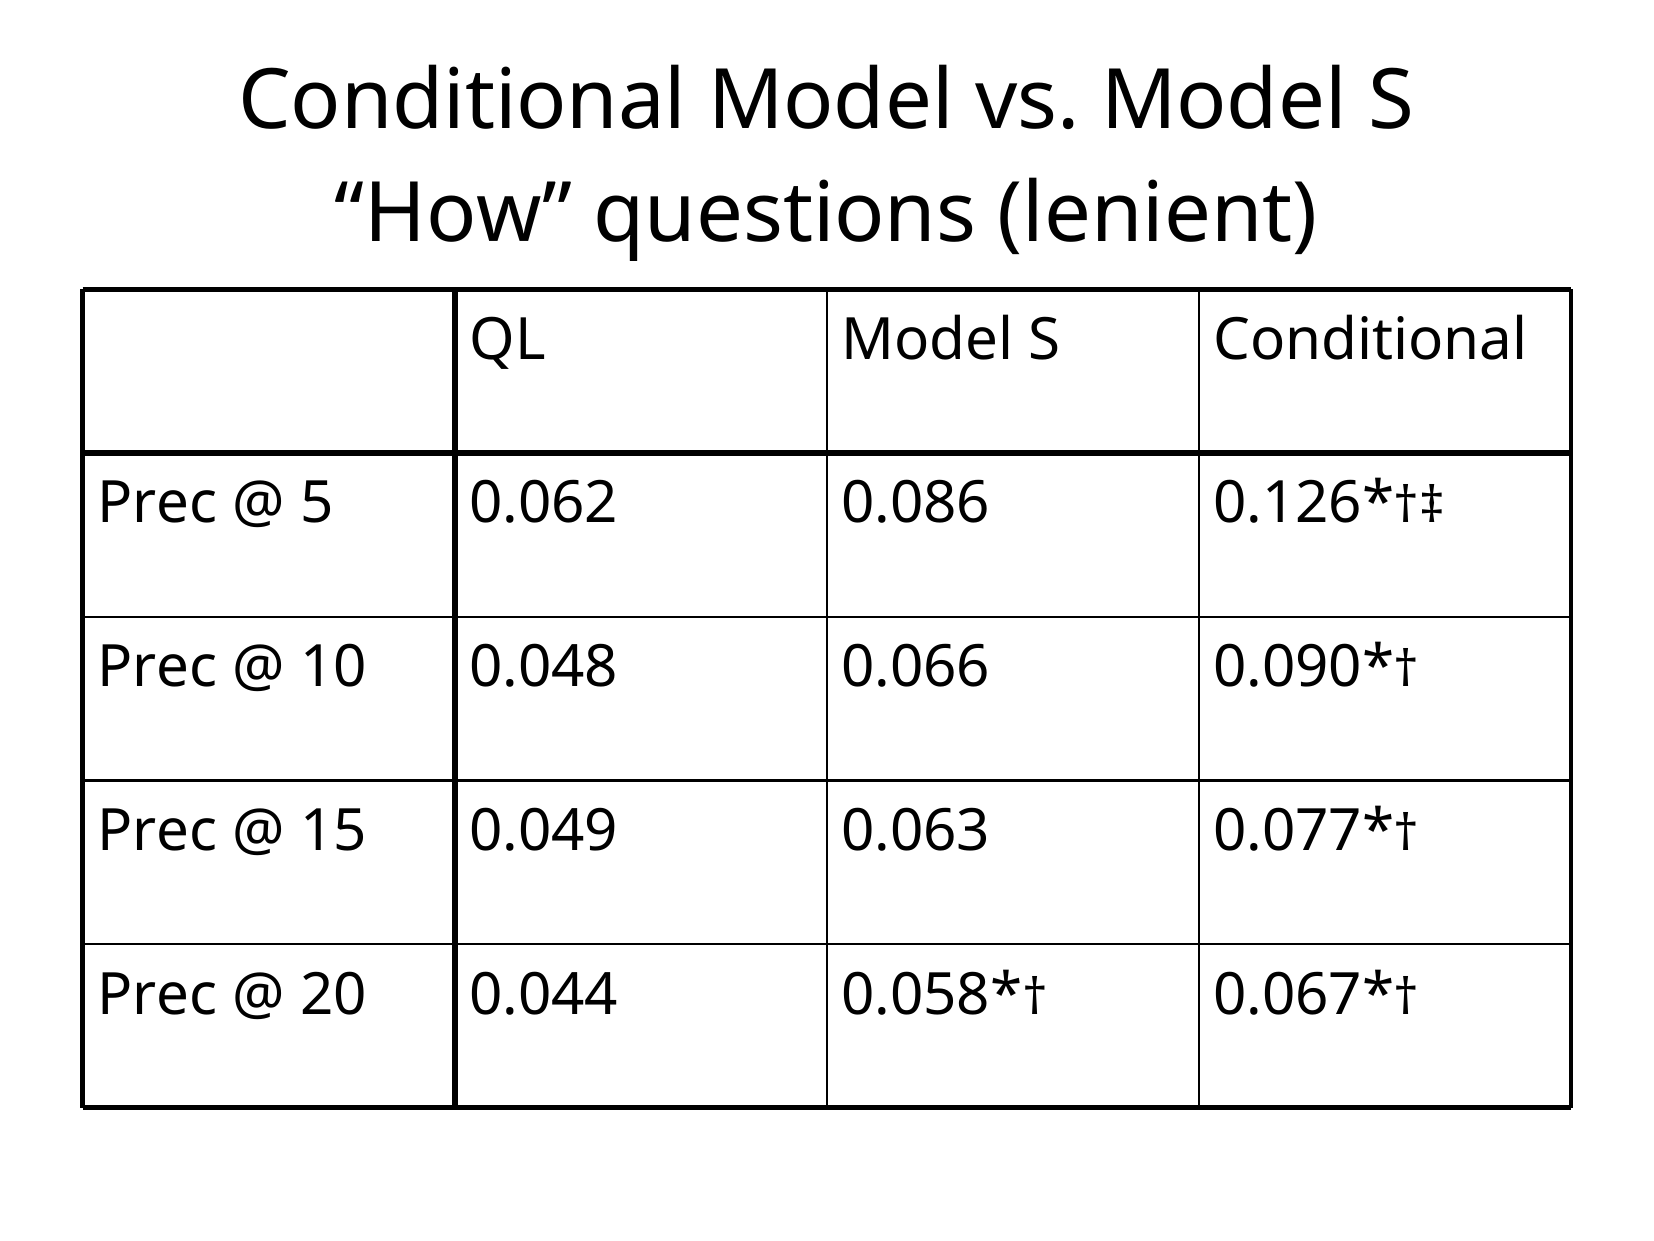

# Conditional Model vs. Model S “How” questions (lenient)
QL
Model S
Conditional
Prec @ 5
0.062
0.086
0.126*†‡
Prec @ 10
0.048
0.066
0.090*†
Prec @ 15
0.049
0.063
0.077*†
Prec @ 20
0.044
0.058*†
0.067*†